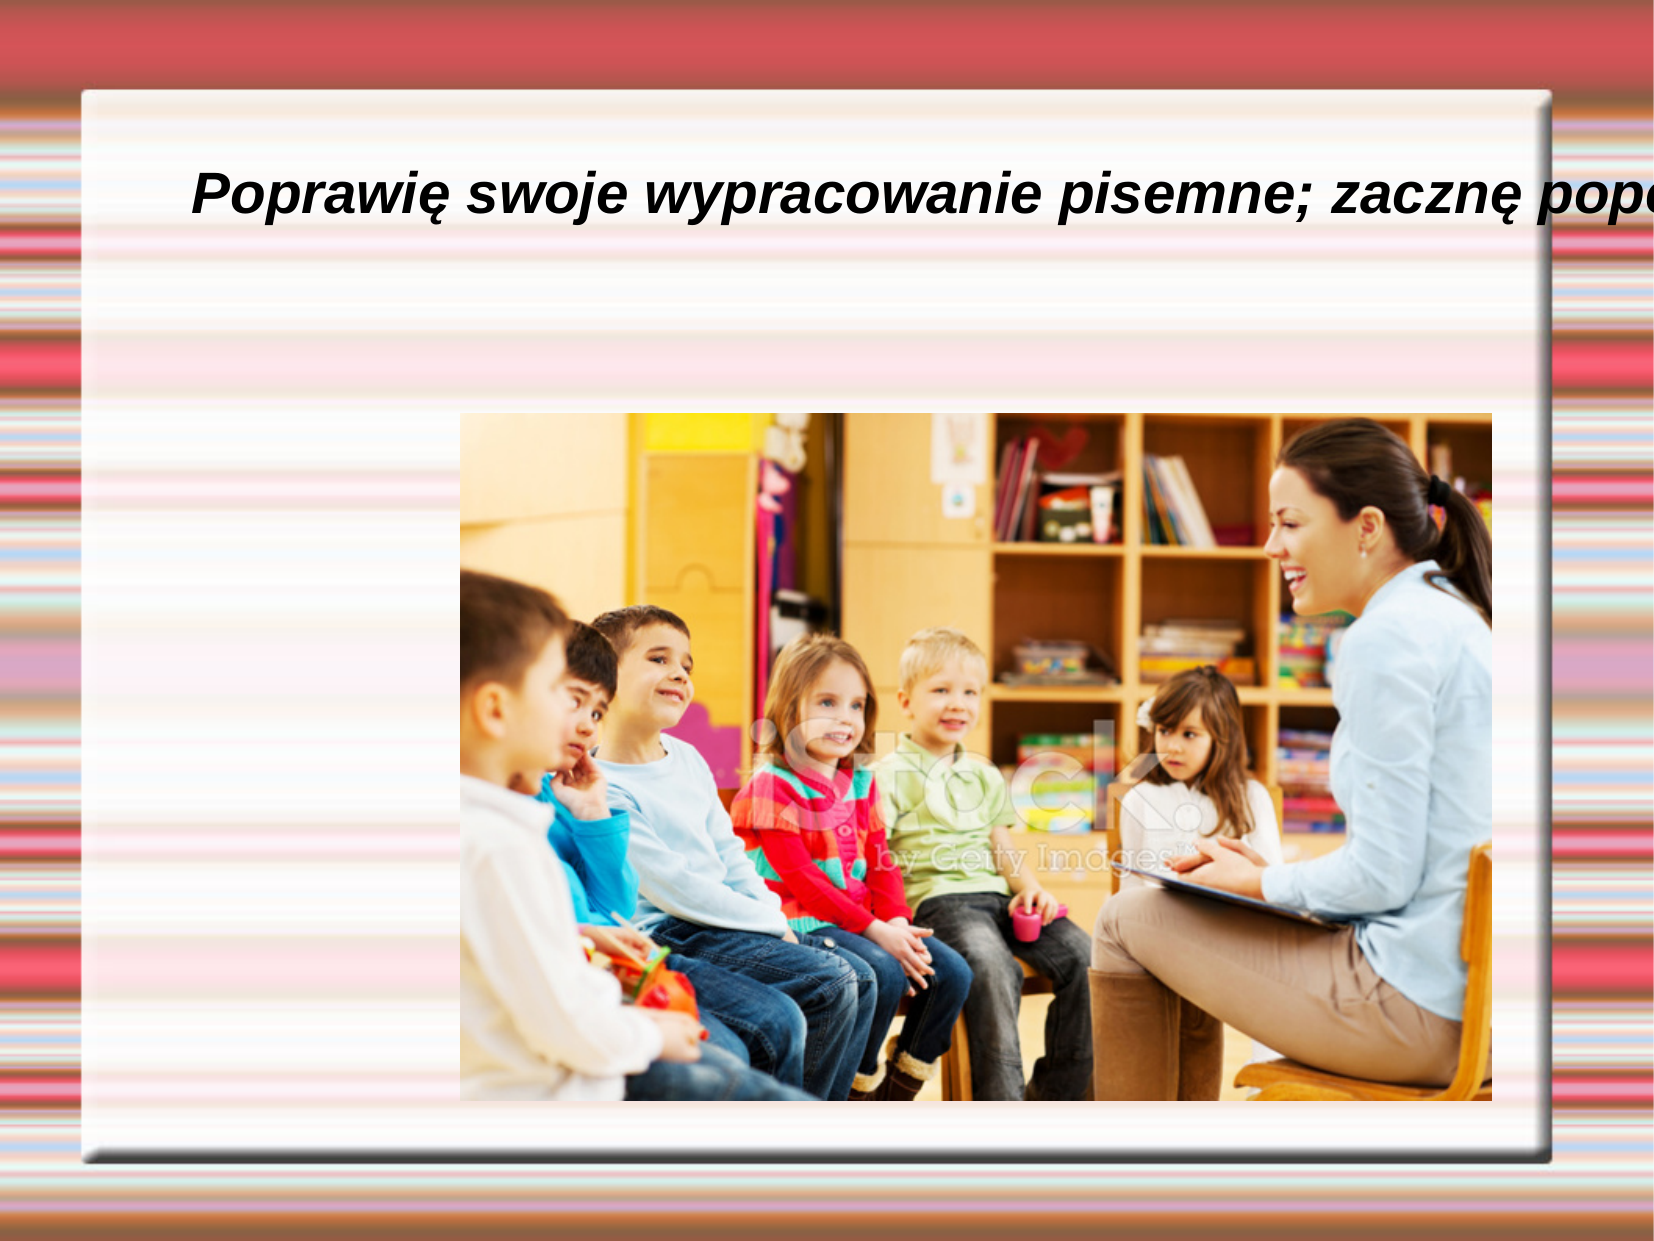

Poprawię swoje wypracowanie pisemne; zacznę popełniać w nich mniej błędów ortograficznych.